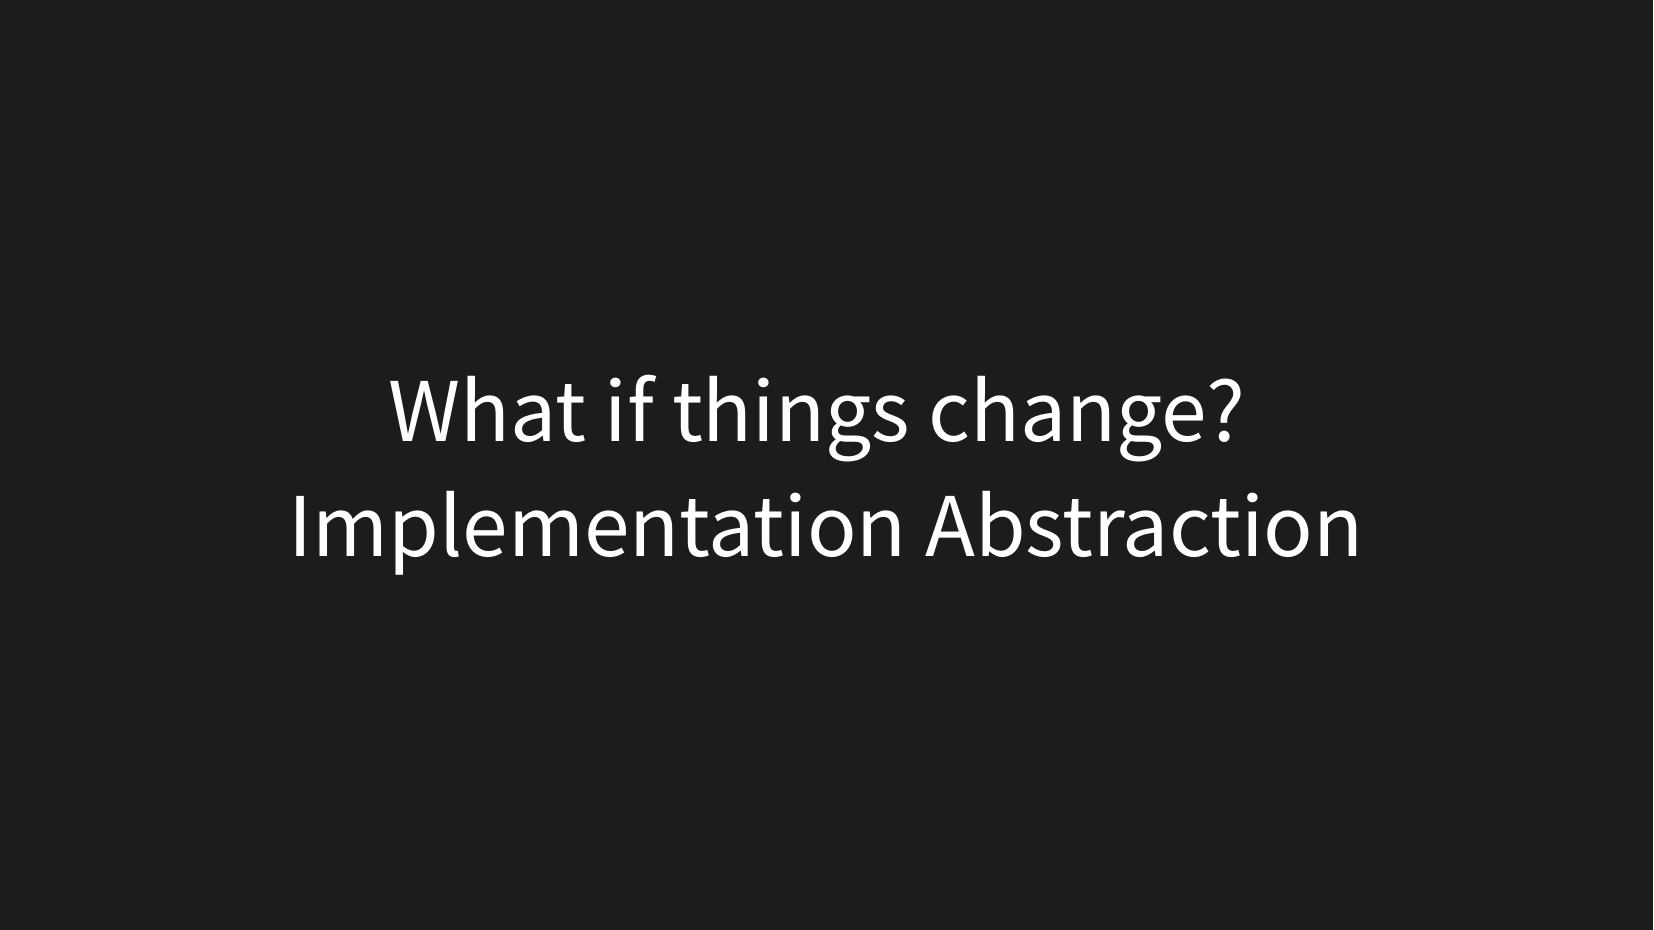

# What if things change? Implementation Abstraction